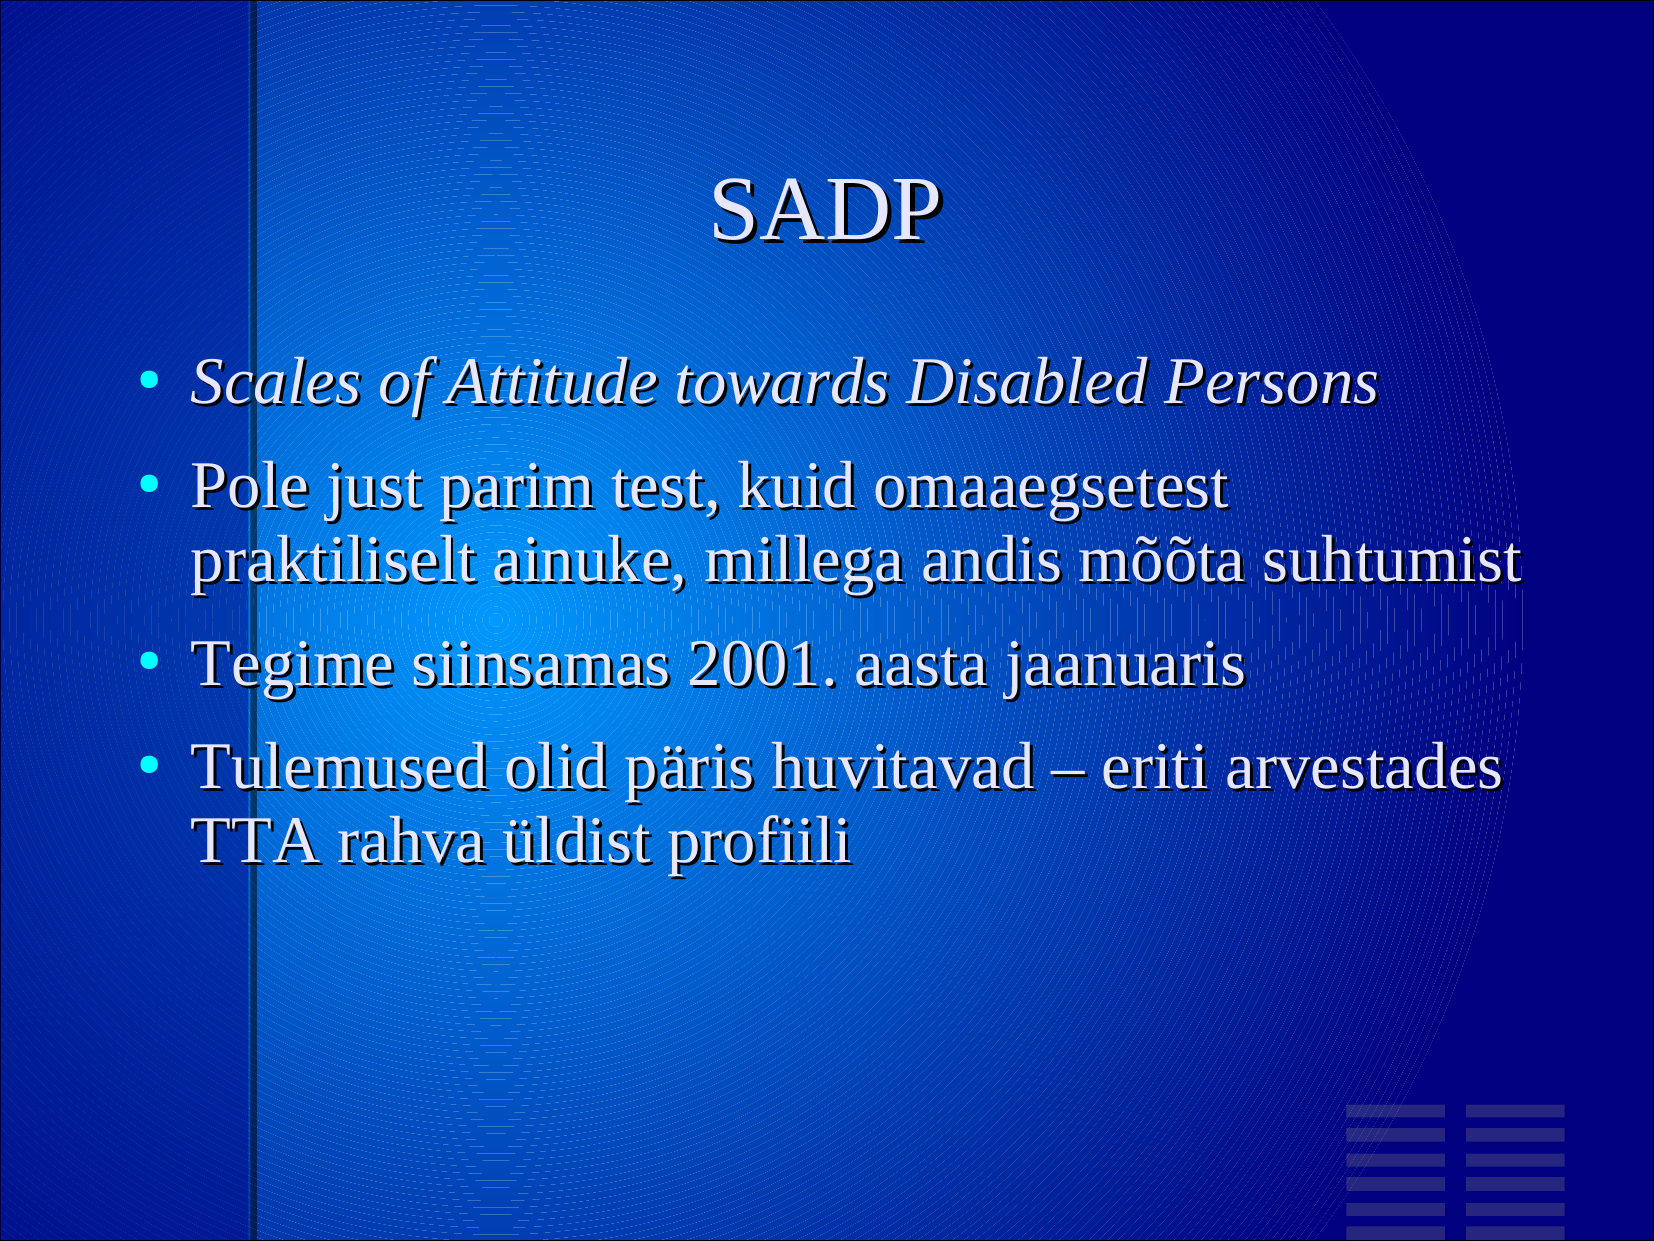

# SADP
Scales of Attitude towards Disabled Persons
Pole just parim test, kuid omaaegsetest praktiliselt ainuke, millega andis mõõta suhtumist
Tegime siinsamas 2001. aasta jaanuaris
Tulemused olid päris huvitavad – eriti arvestades TTA rahva üldist profiili